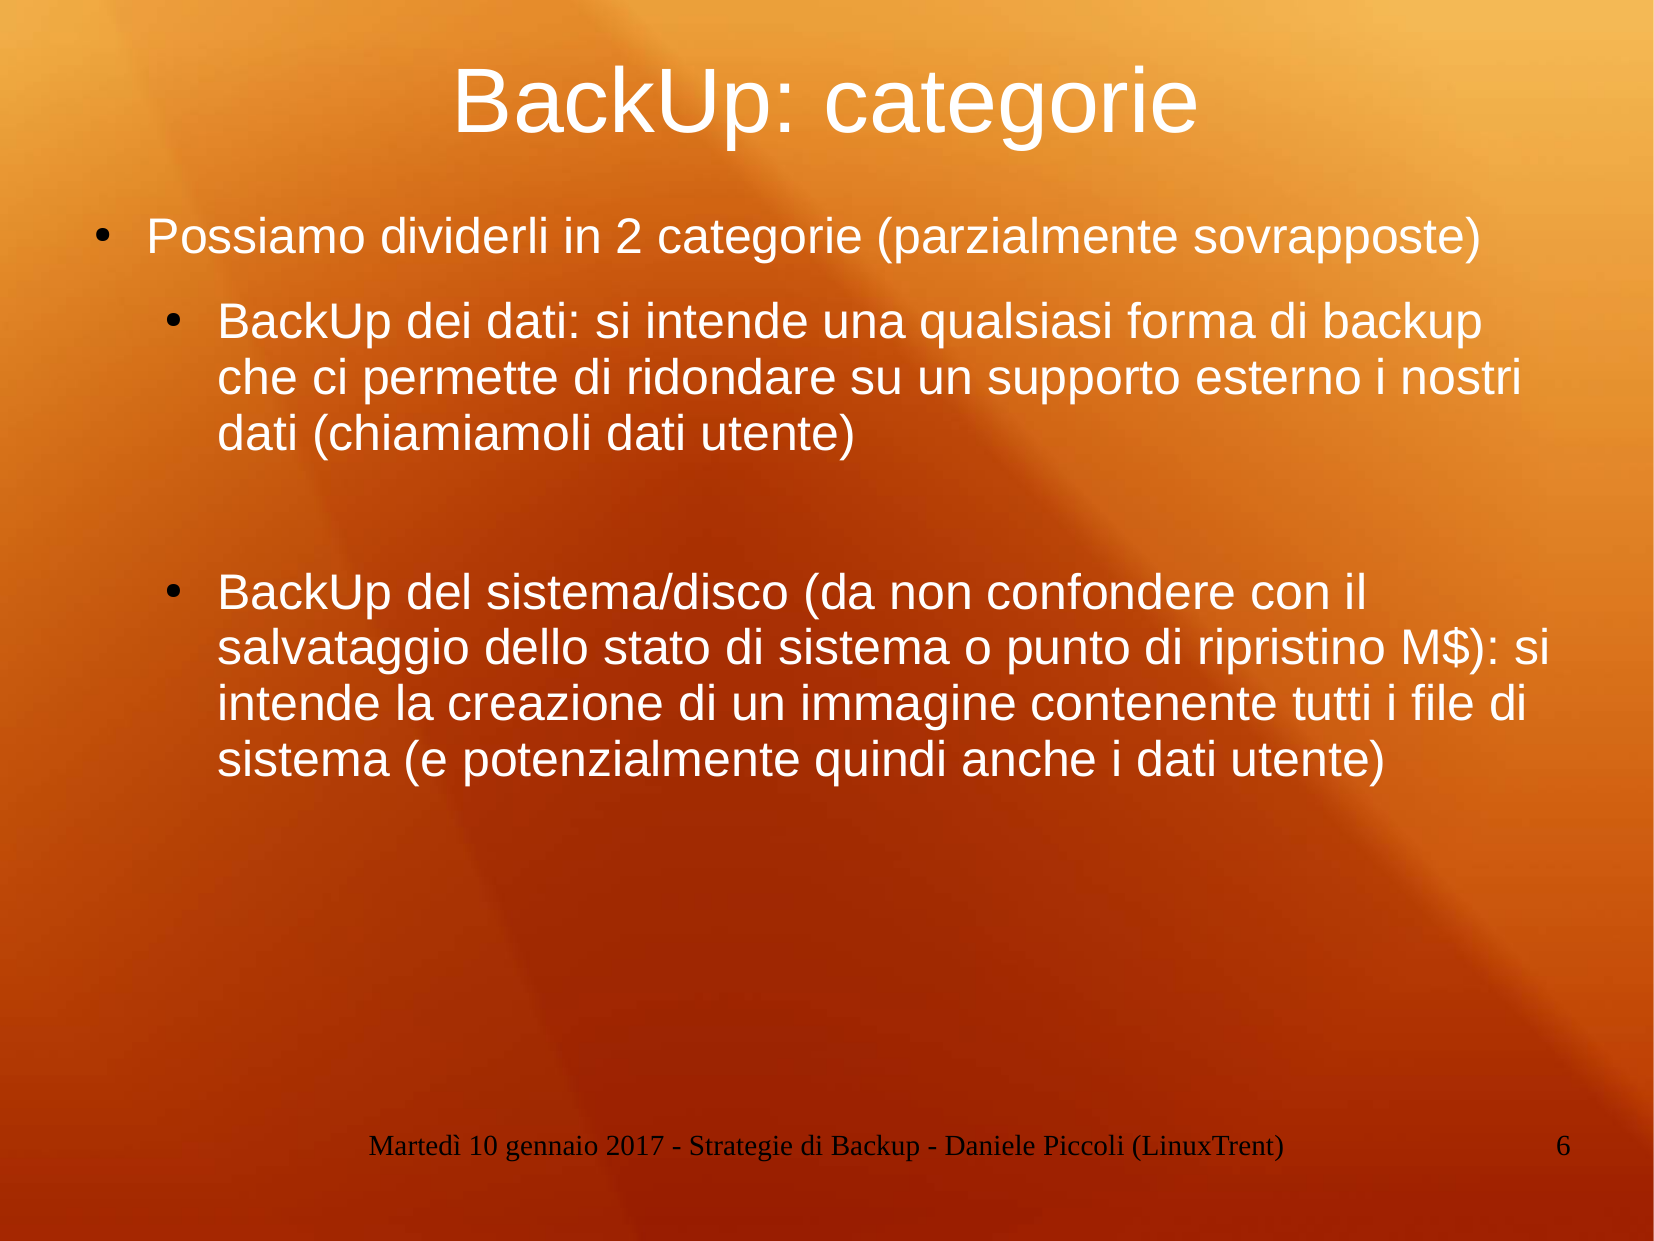

# BackUp: categorie
Possiamo dividerli in 2 categorie (parzialmente sovrapposte)
BackUp dei dati: si intende una qualsiasi forma di backup che ci permette di ridondare su un supporto esterno i nostri dati (chiamiamoli dati utente)
BackUp del sistema/disco (da non confondere con il salvataggio dello stato di sistema o punto di ripristino M$): si intende la creazione di un immagine contenente tutti i file di sistema (e potenzialmente quindi anche i dati utente)
Martedì 10 gennaio 2017 - Strategie di Backup - Daniele Piccoli (LinuxTrent)
6